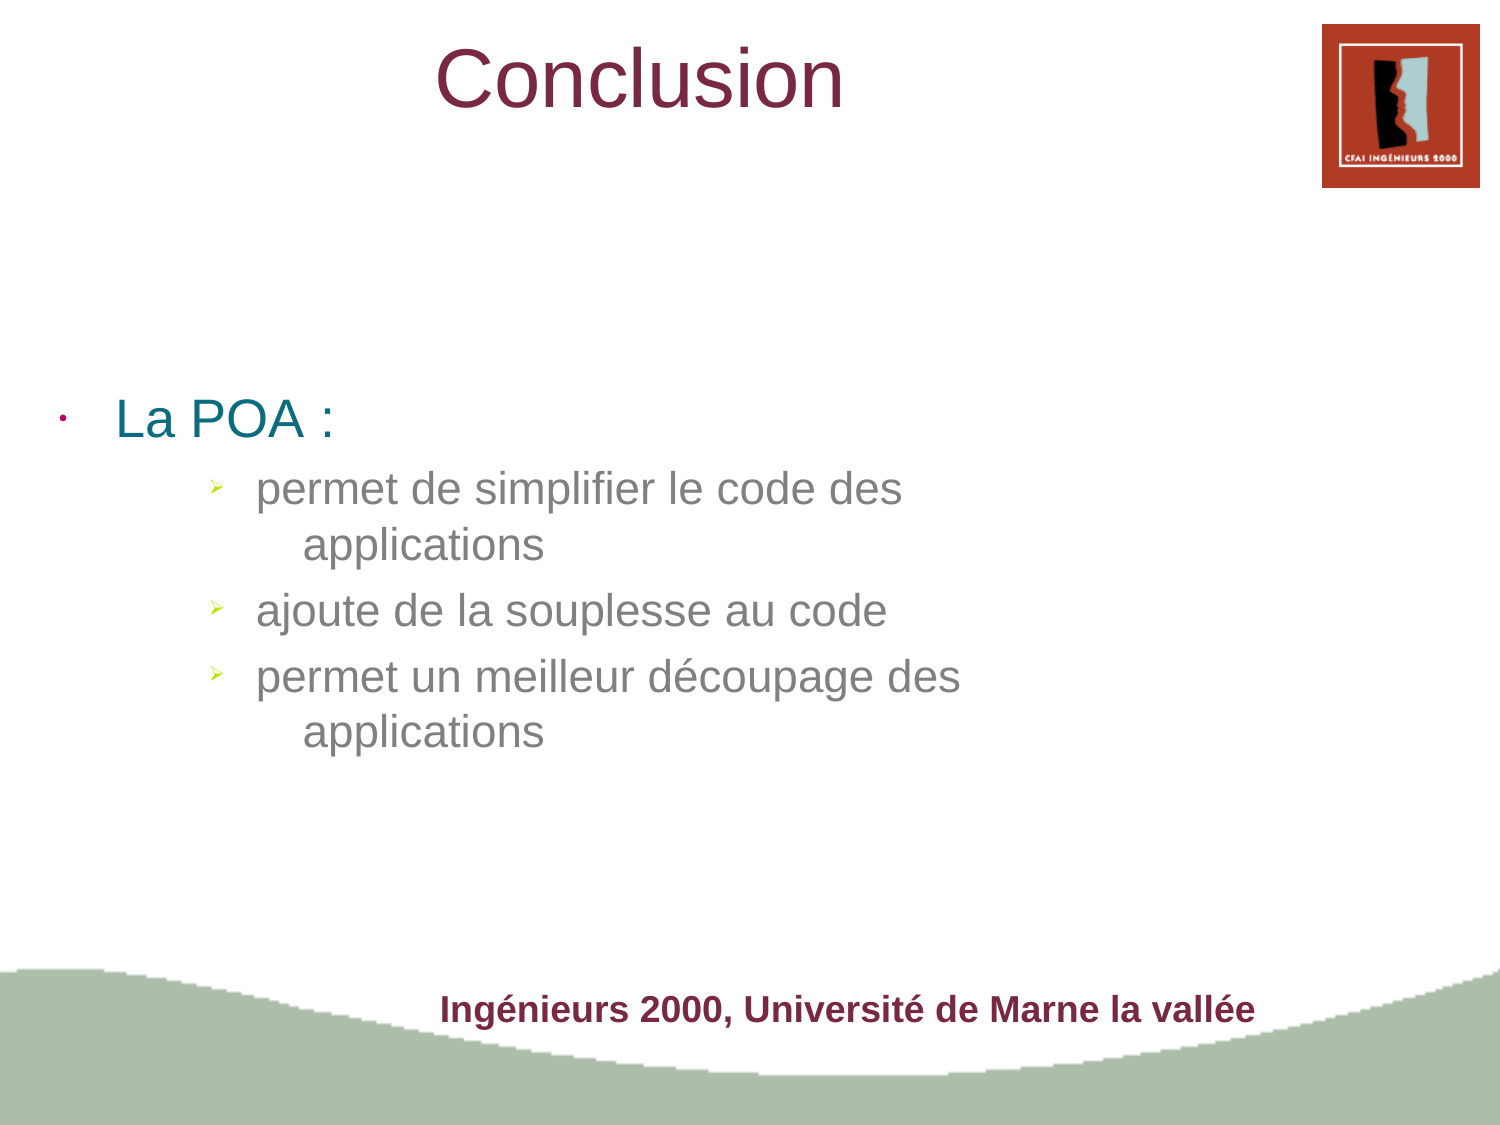

# Conclusion
La POA :
permet de simplifier le code des applications
ajoute de la souplesse au code
permet un meilleur découpage des applications